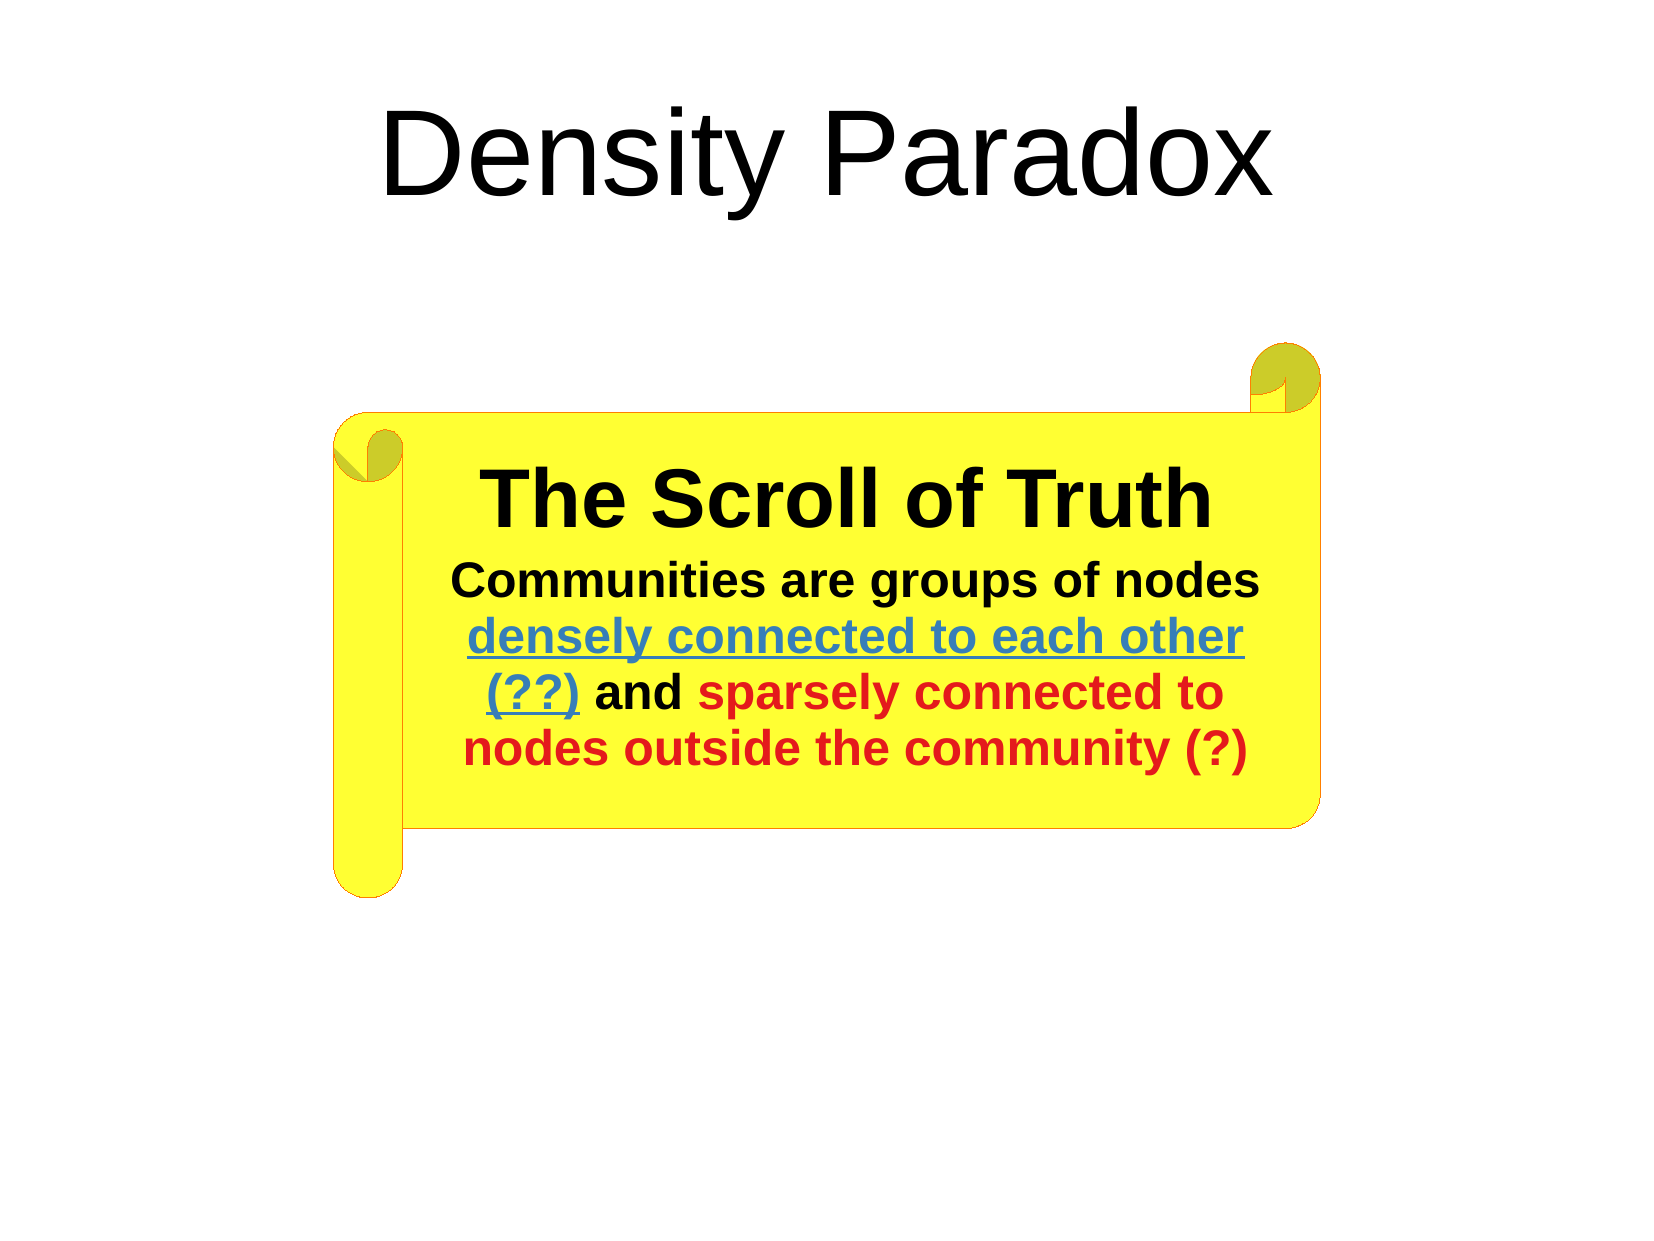

# Density Paradox
The Scroll of Truth
Communities are groups of nodes densely connected to each other (?) and sparsely connected to nodes outside the community (?)
The Scroll of Truth
Communities are groups of nodes densely connected to each other (??) and sparsely connected to nodes outside the community (?)